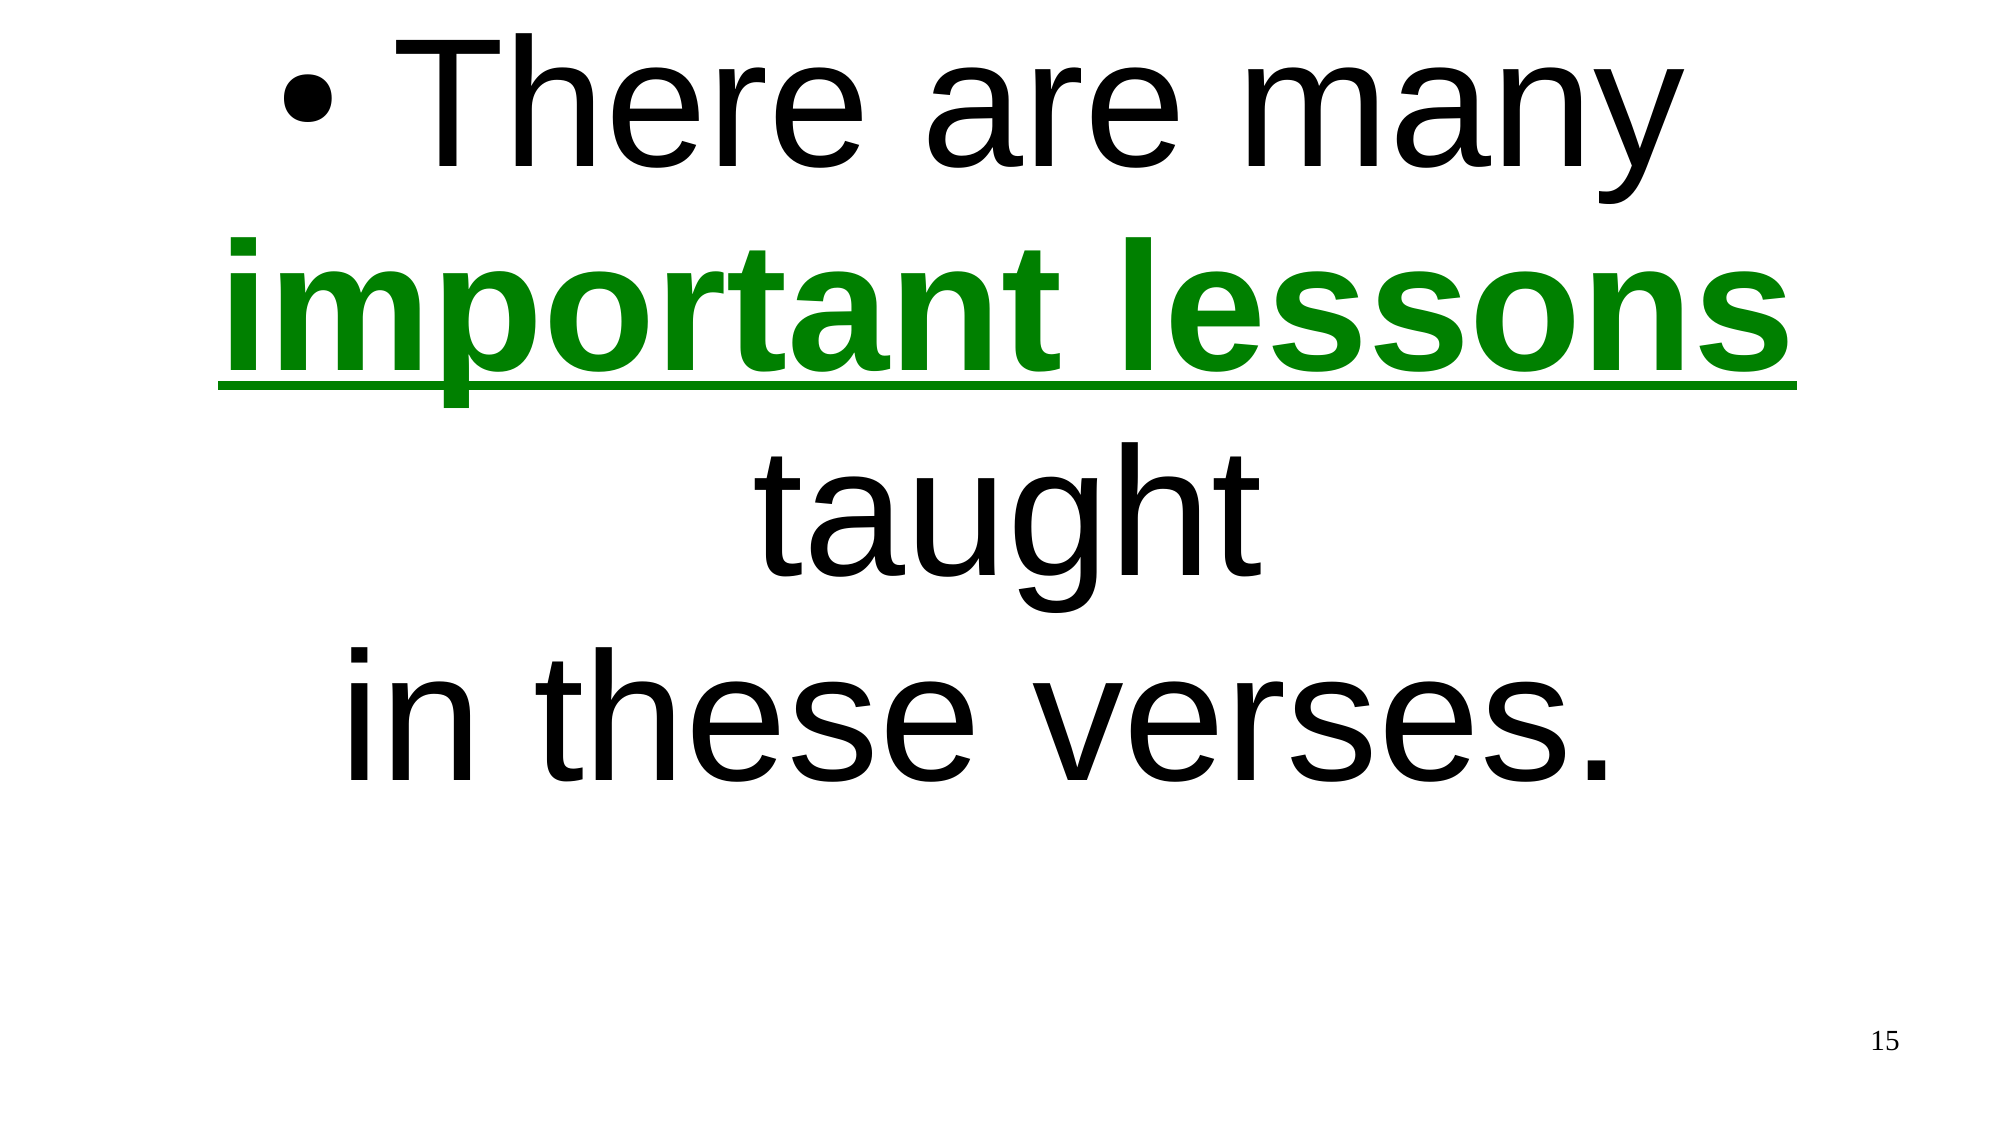

# There are many important lessons taught in these verses.
15